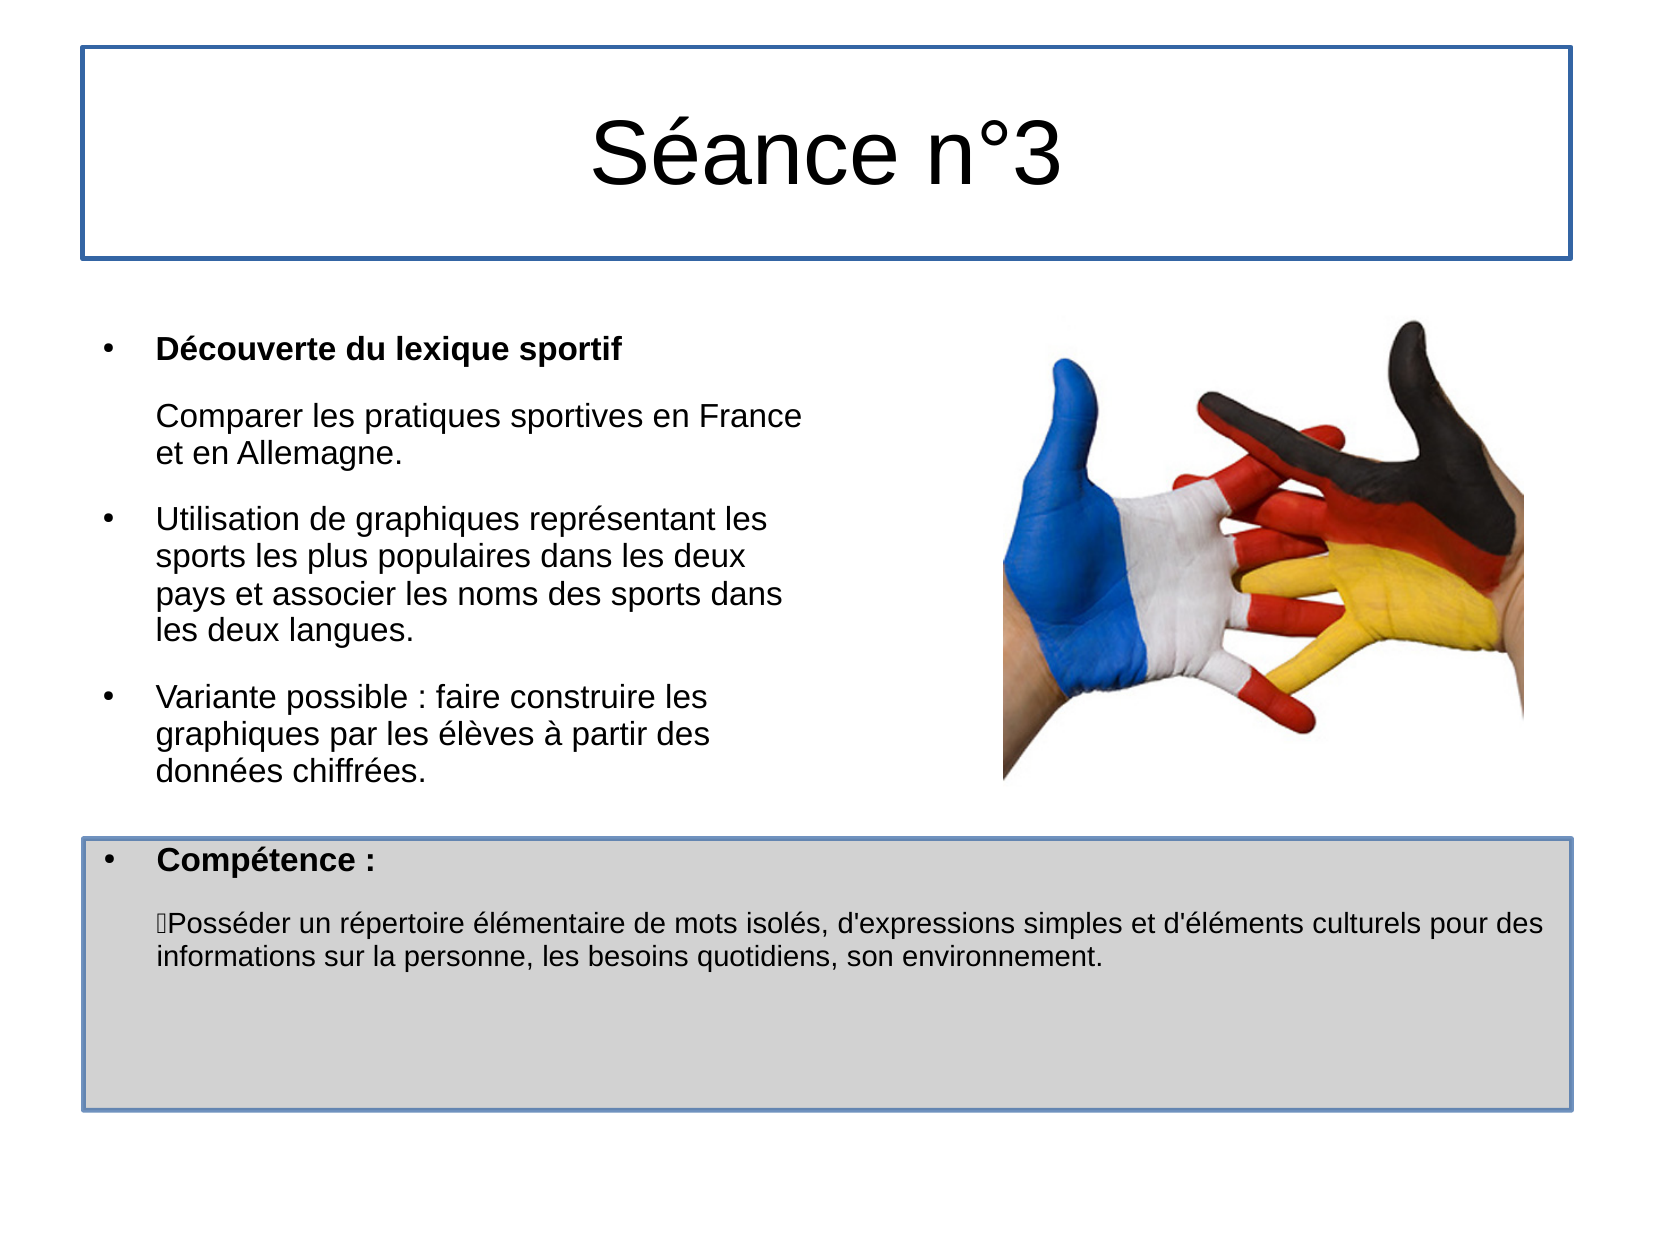

Séance n°3
# Découverte du lexique sportif
Comparer les pratiques sportives en France et en Allemagne.
Utilisation de graphiques représentant les sports les plus populaires dans les deux pays et associer les noms des sports dans les deux langues.
Variante possible : faire construire les graphiques par les élèves à partir des données chiffrées.
Compétence :
Posséder un répertoire élémentaire de mots isolés, d'expressions simples et d'éléments culturels pour des informations sur la personne, les besoins quotidiens, son environnement.